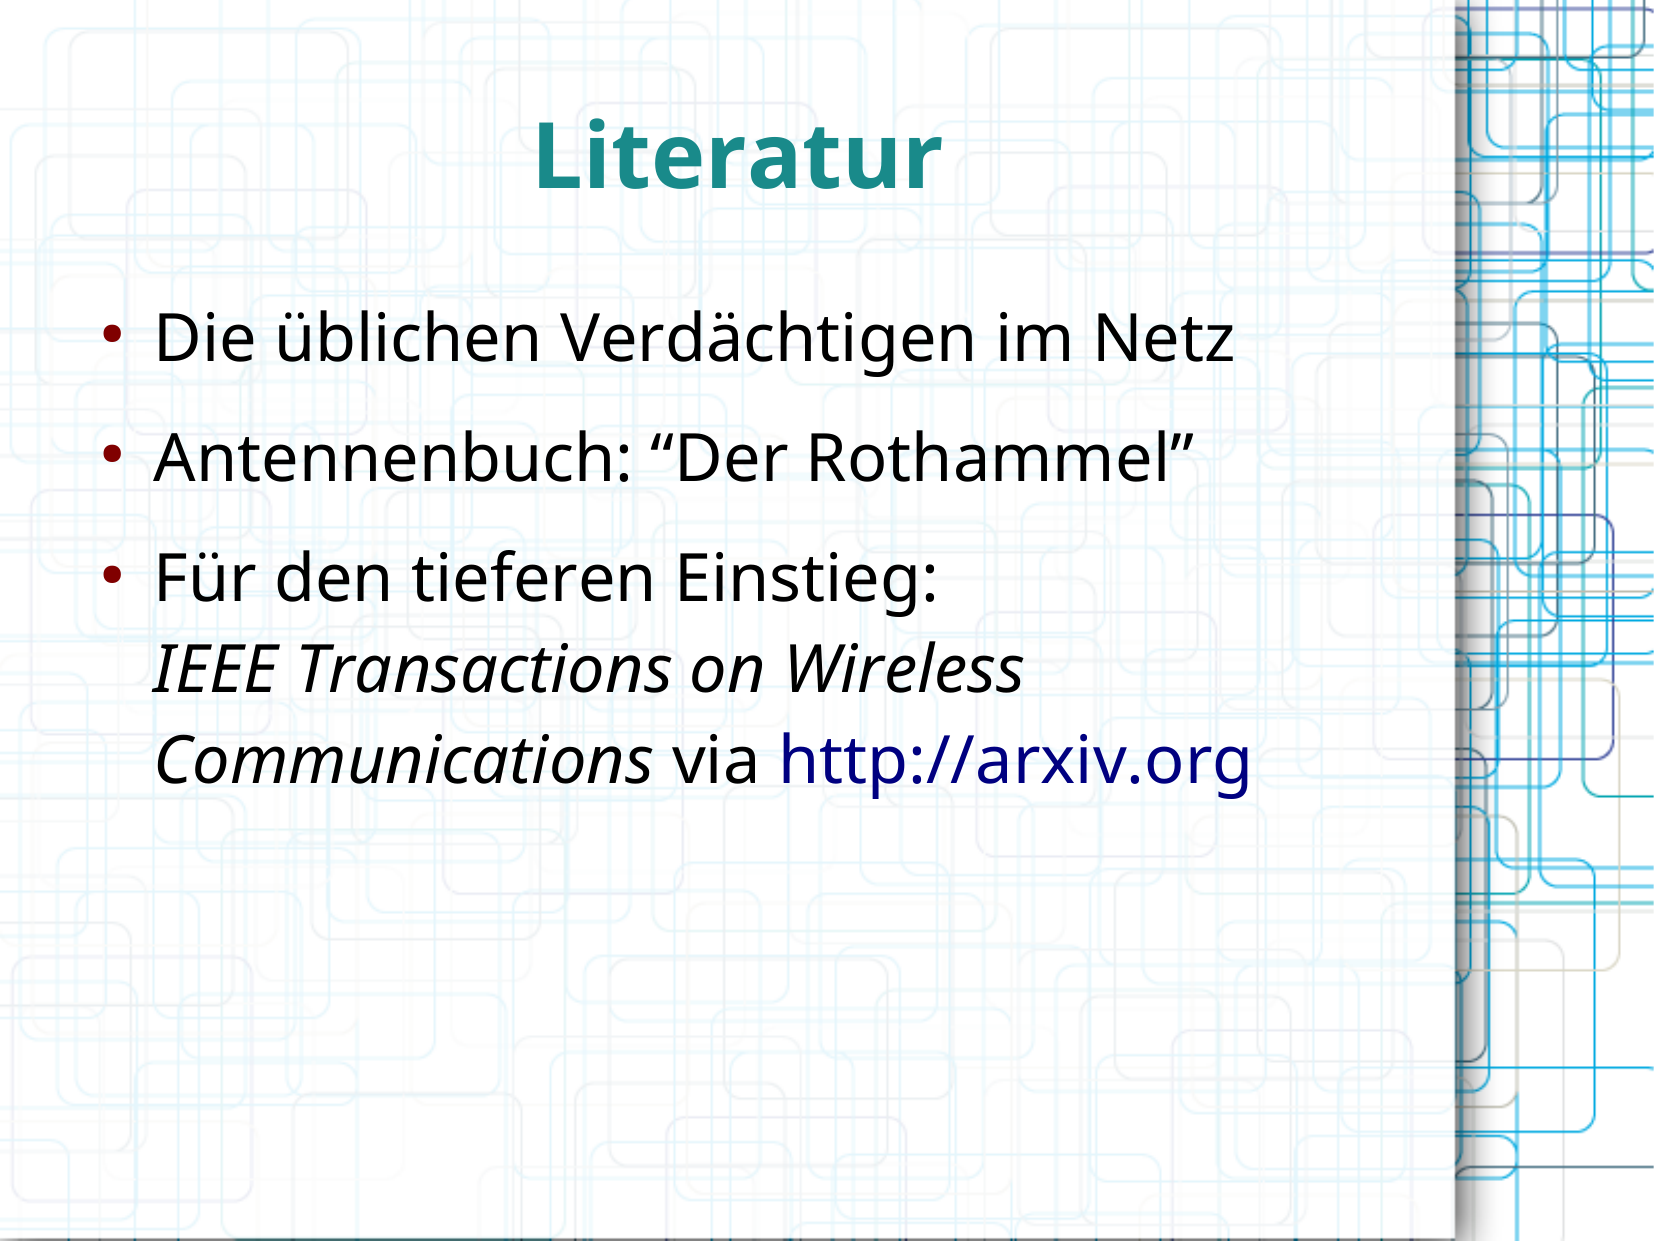

# Literatur
Die üblichen Verdächtigen im Netz
Antennenbuch: “Der Rothammel”
Für den tieferen Einstieg:
IEEE Transactions on Wireless Communications via http://arxiv.org